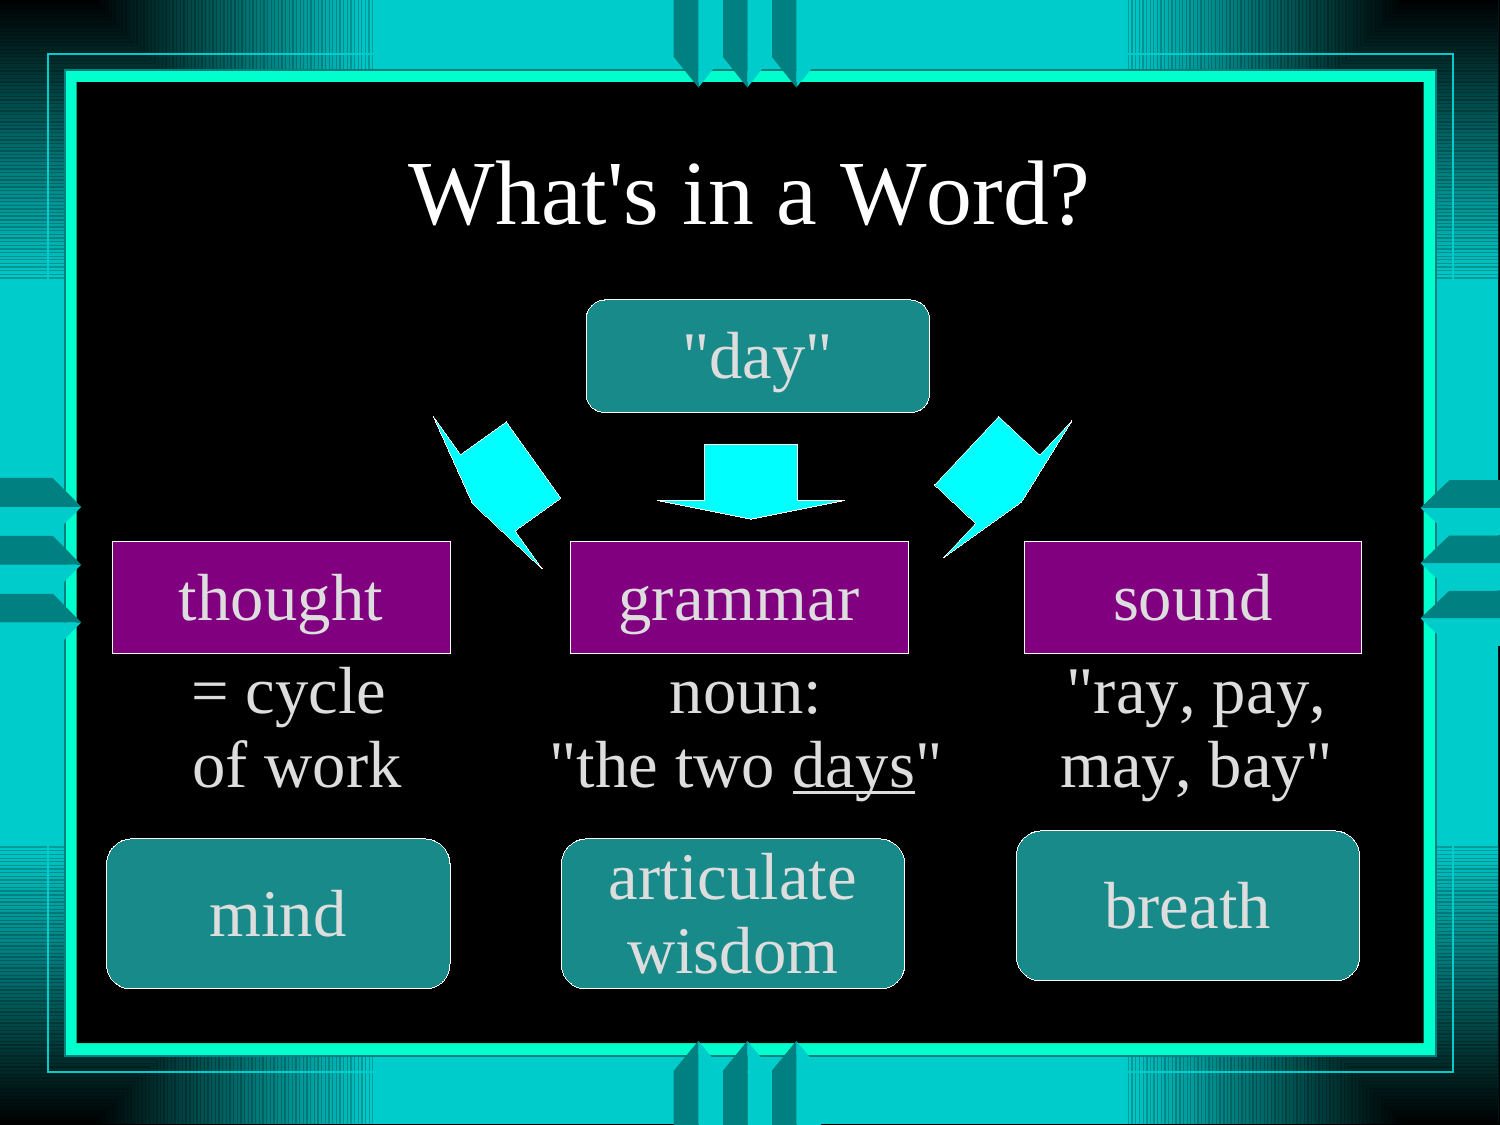

# What's in a Word?
"day"
sound
"ray, pay, may, bay"
thought
= cycle
of work
grammar
noun:
"the two days"
breath
mind
articulate
wisdom